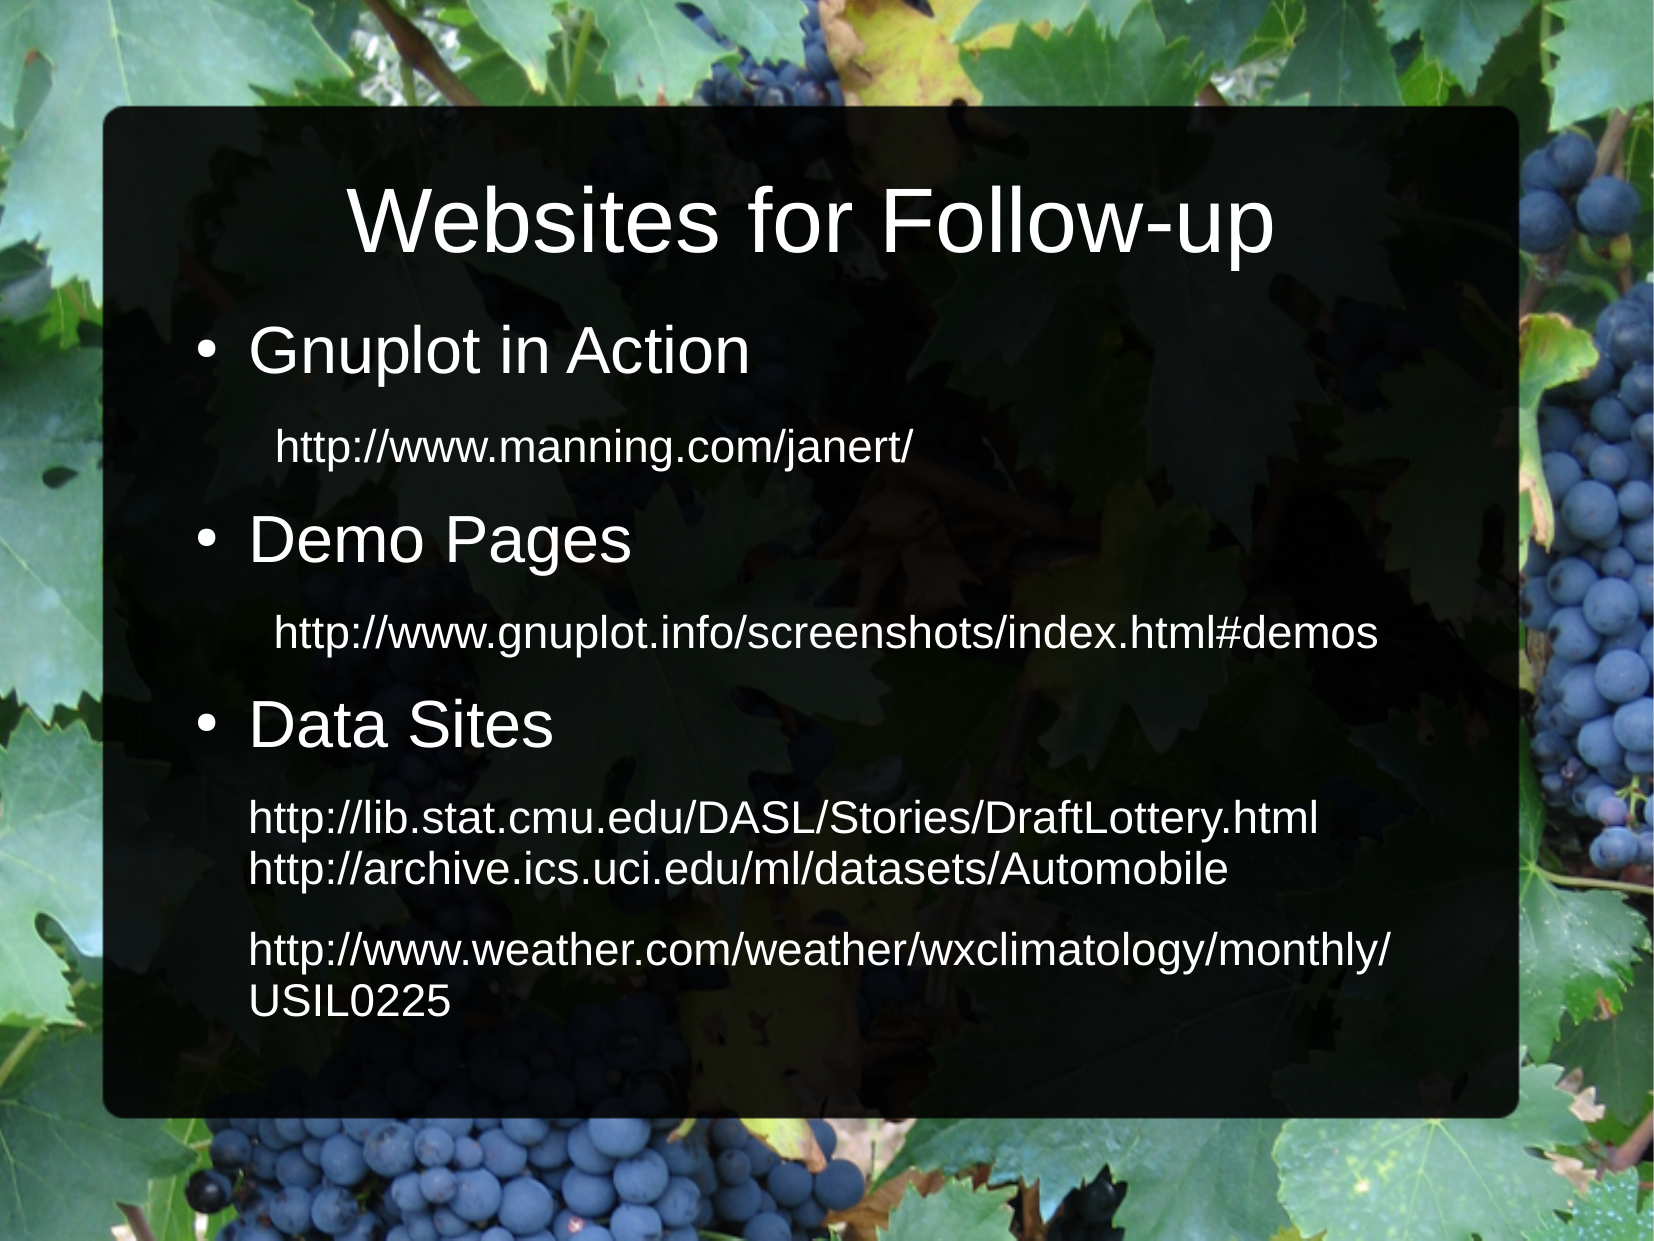

# Websites for Follow-up
Gnuplot in Action
 http://www.manning.com/janert/
Demo Pages
 http://www.gnuplot.info/screenshots/index.html#demos
Data Sites
http://lib.stat.cmu.edu/DASL/Stories/DraftLottery.html http://archive.ics.uci.edu/ml/datasets/Automobile
http://www.weather.com/weather/wxclimatology/monthly/USIL0225